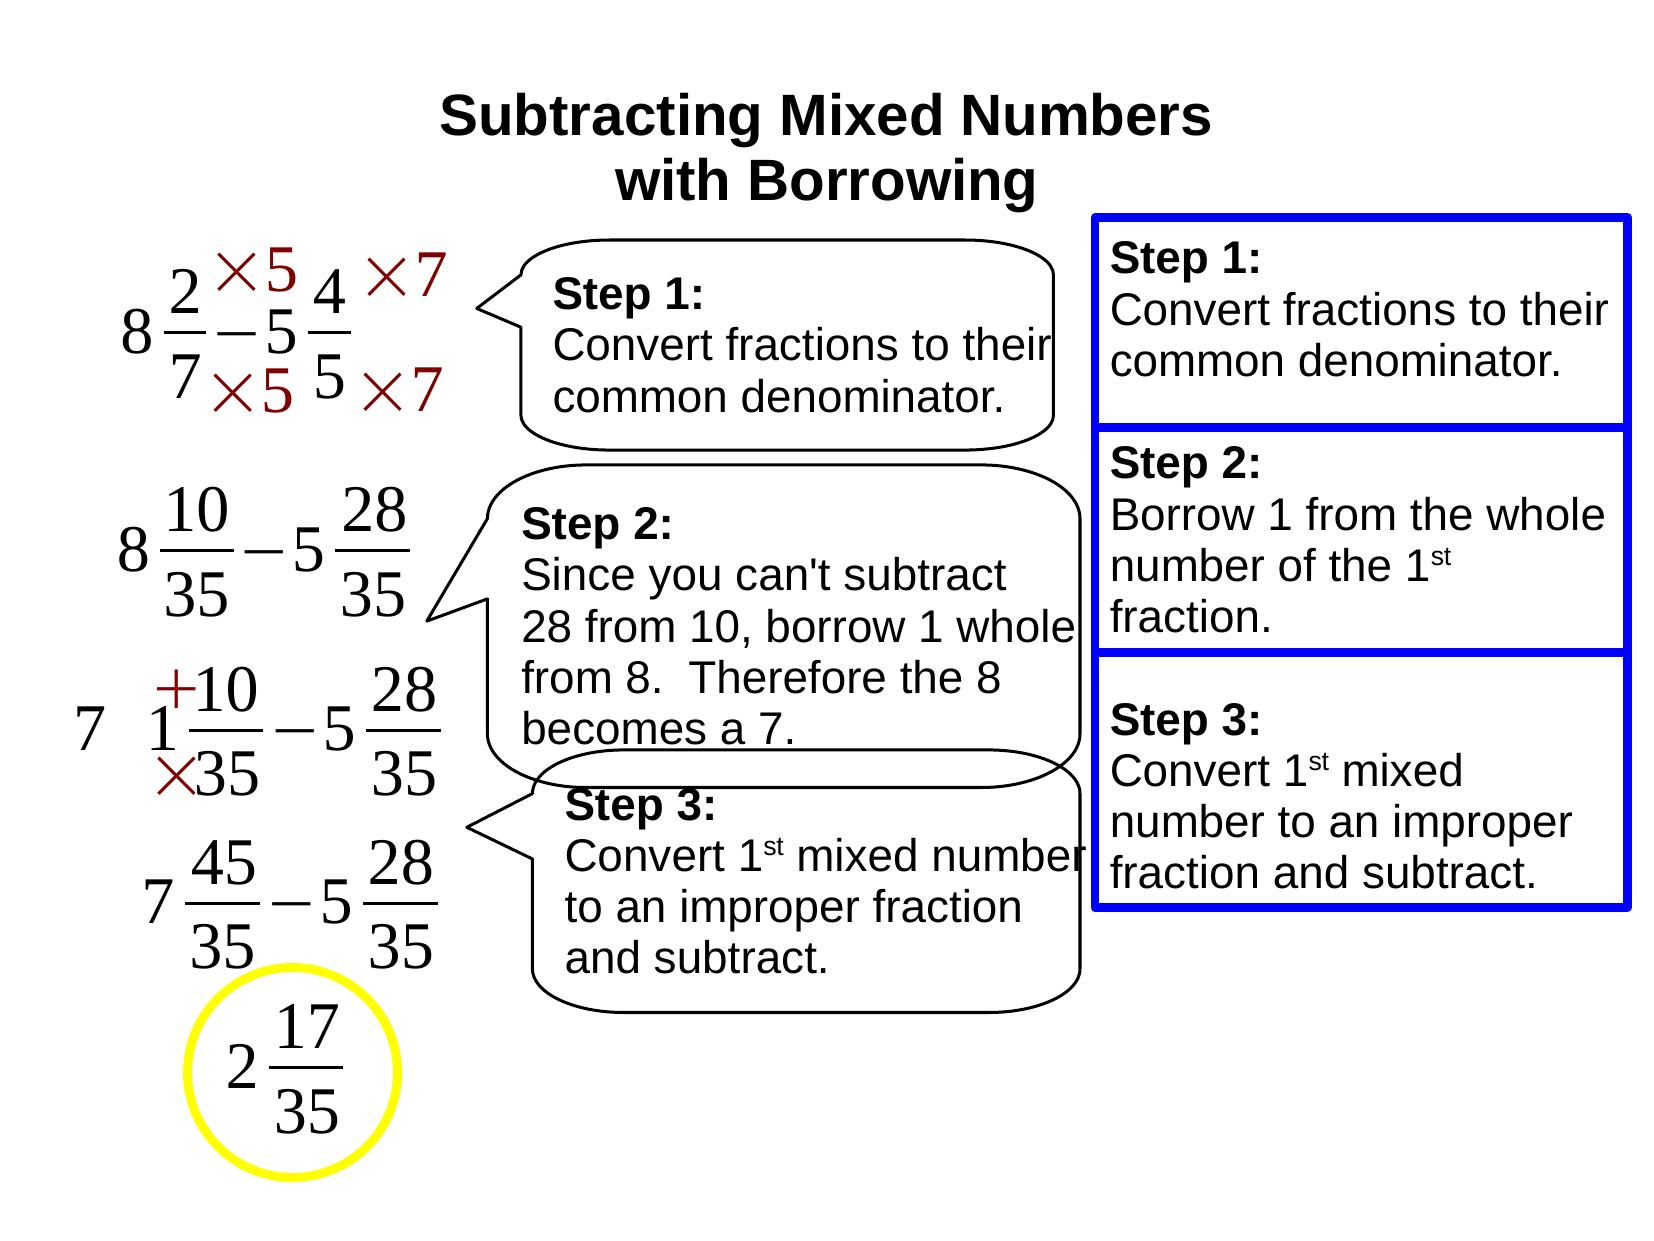

Subtracting Mixed Numbers
with Borrowing
Step 1:
Convert fractions to their common denominator.
Step 2:
Borrow 1 from the whole number of the 1st fraction.
Step 3:
Convert 1st mixed number to an improper fraction and subtract.
Step 1:
Convert fractions to their
common denominator.
Step 2:
Since you can't subtract
28 from 10, borrow 1 whole
from 8. Therefore the 8
becomes a 7.
Step 3:
Convert 1st mixed number
to an improper fraction
and subtract.